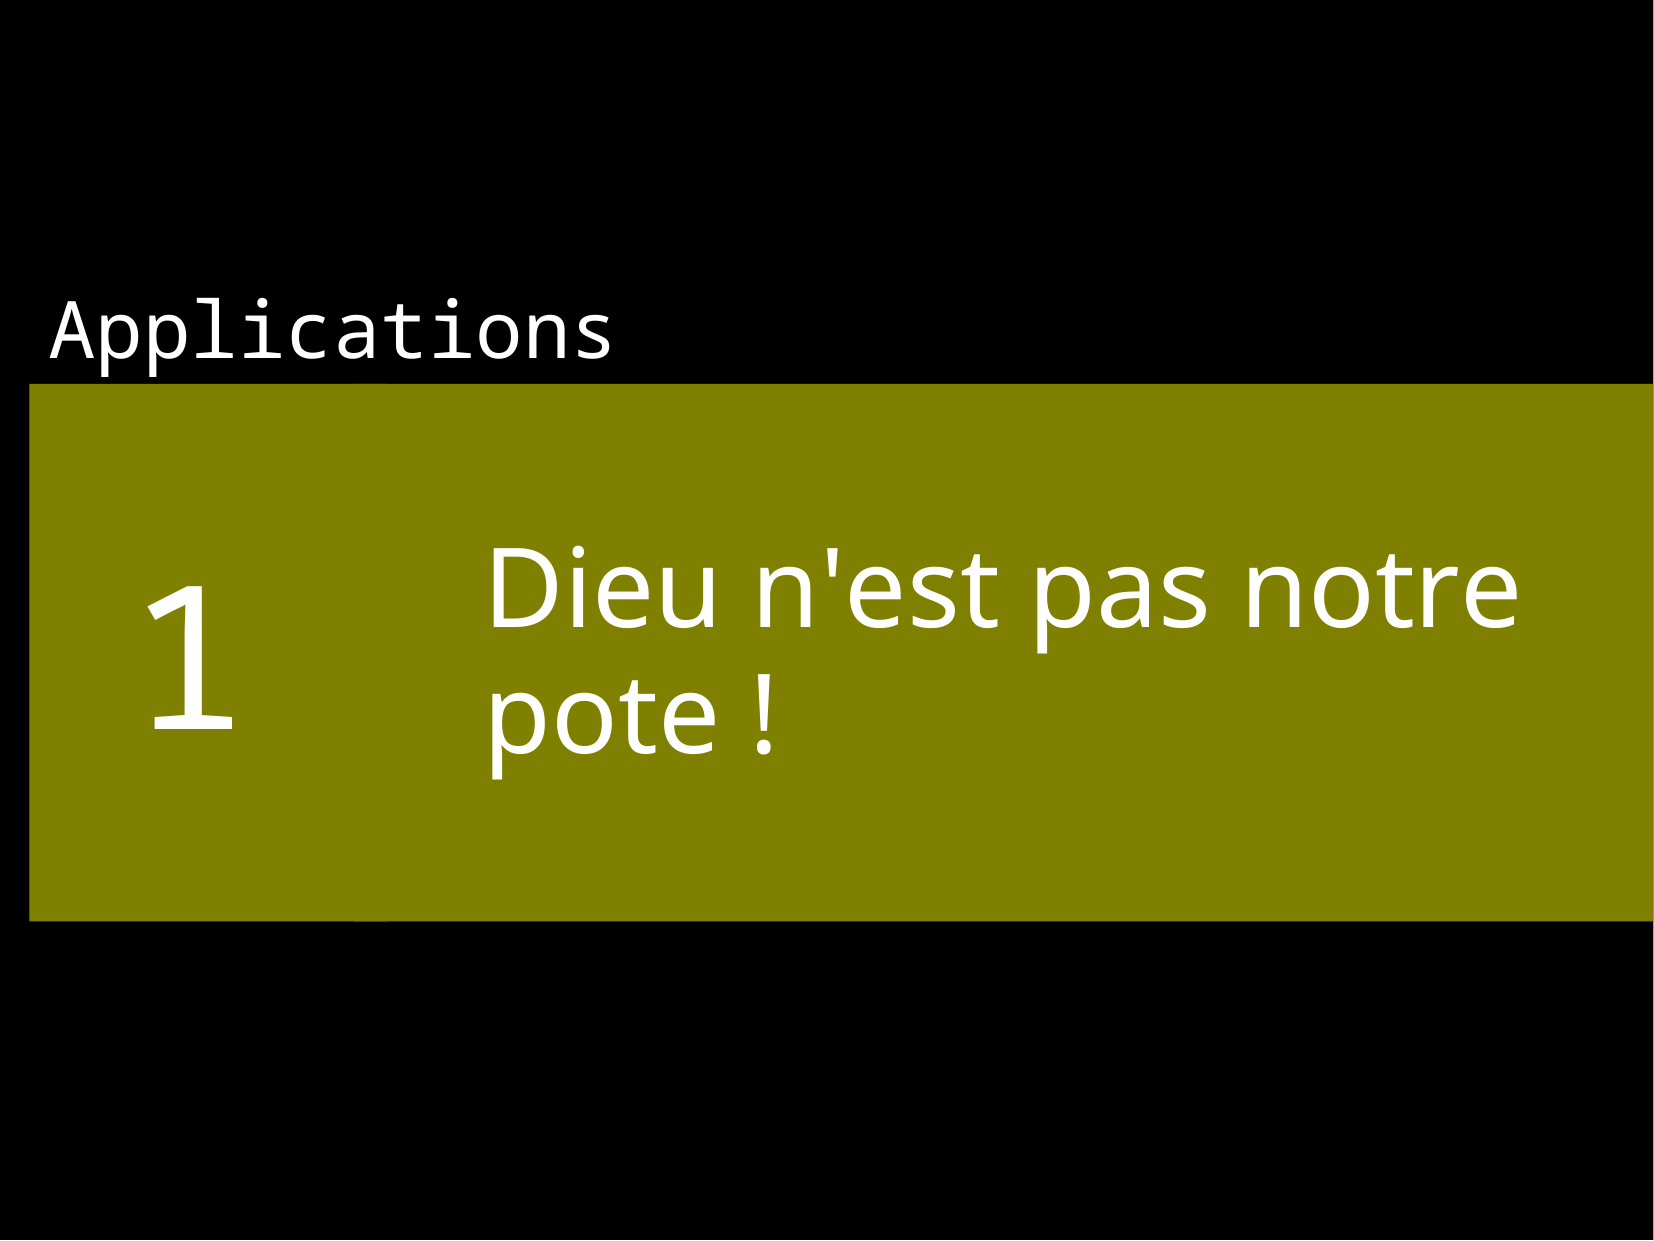

Applications
Dieu n'est pas notre pote !
1